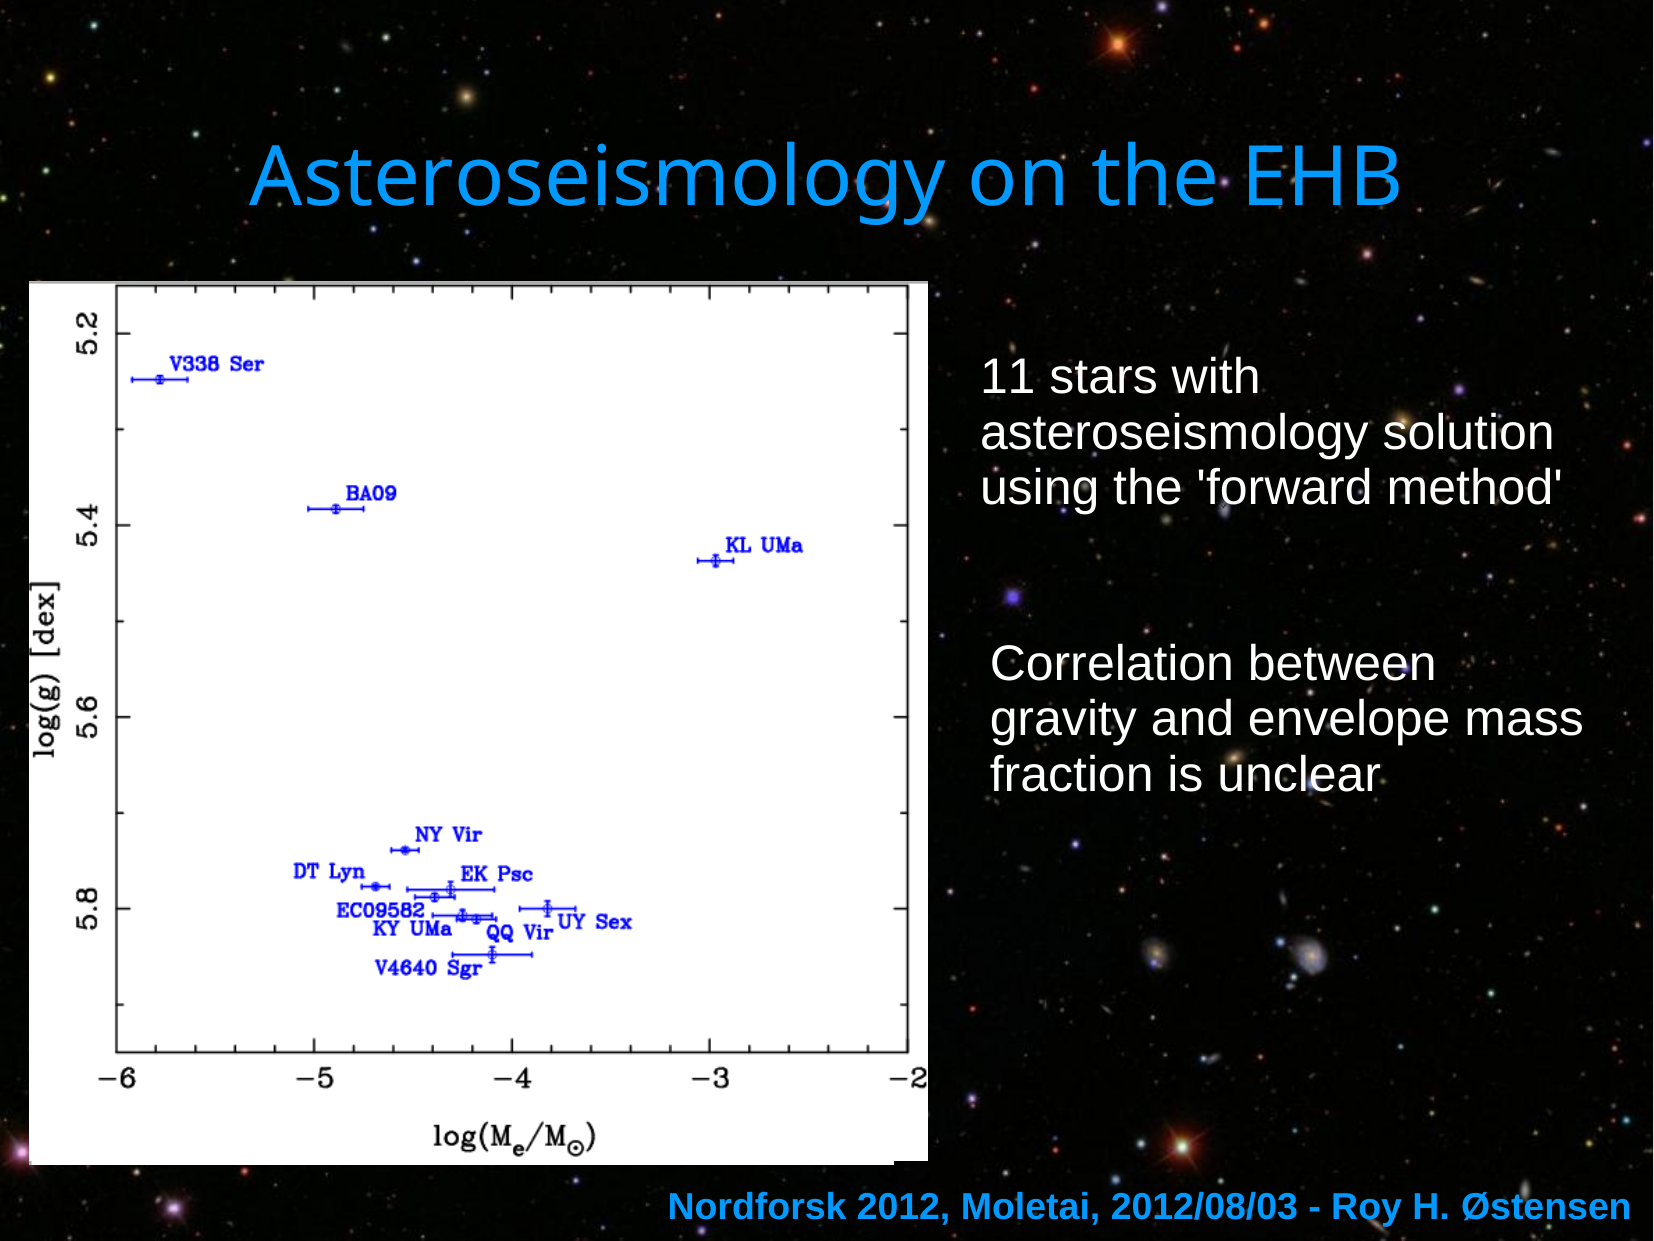

# Asteroseismology on the EHB
11 stars with asteroseismology solution using the 'forward method'
Correlation between gravity and envelope mass fraction is unclear